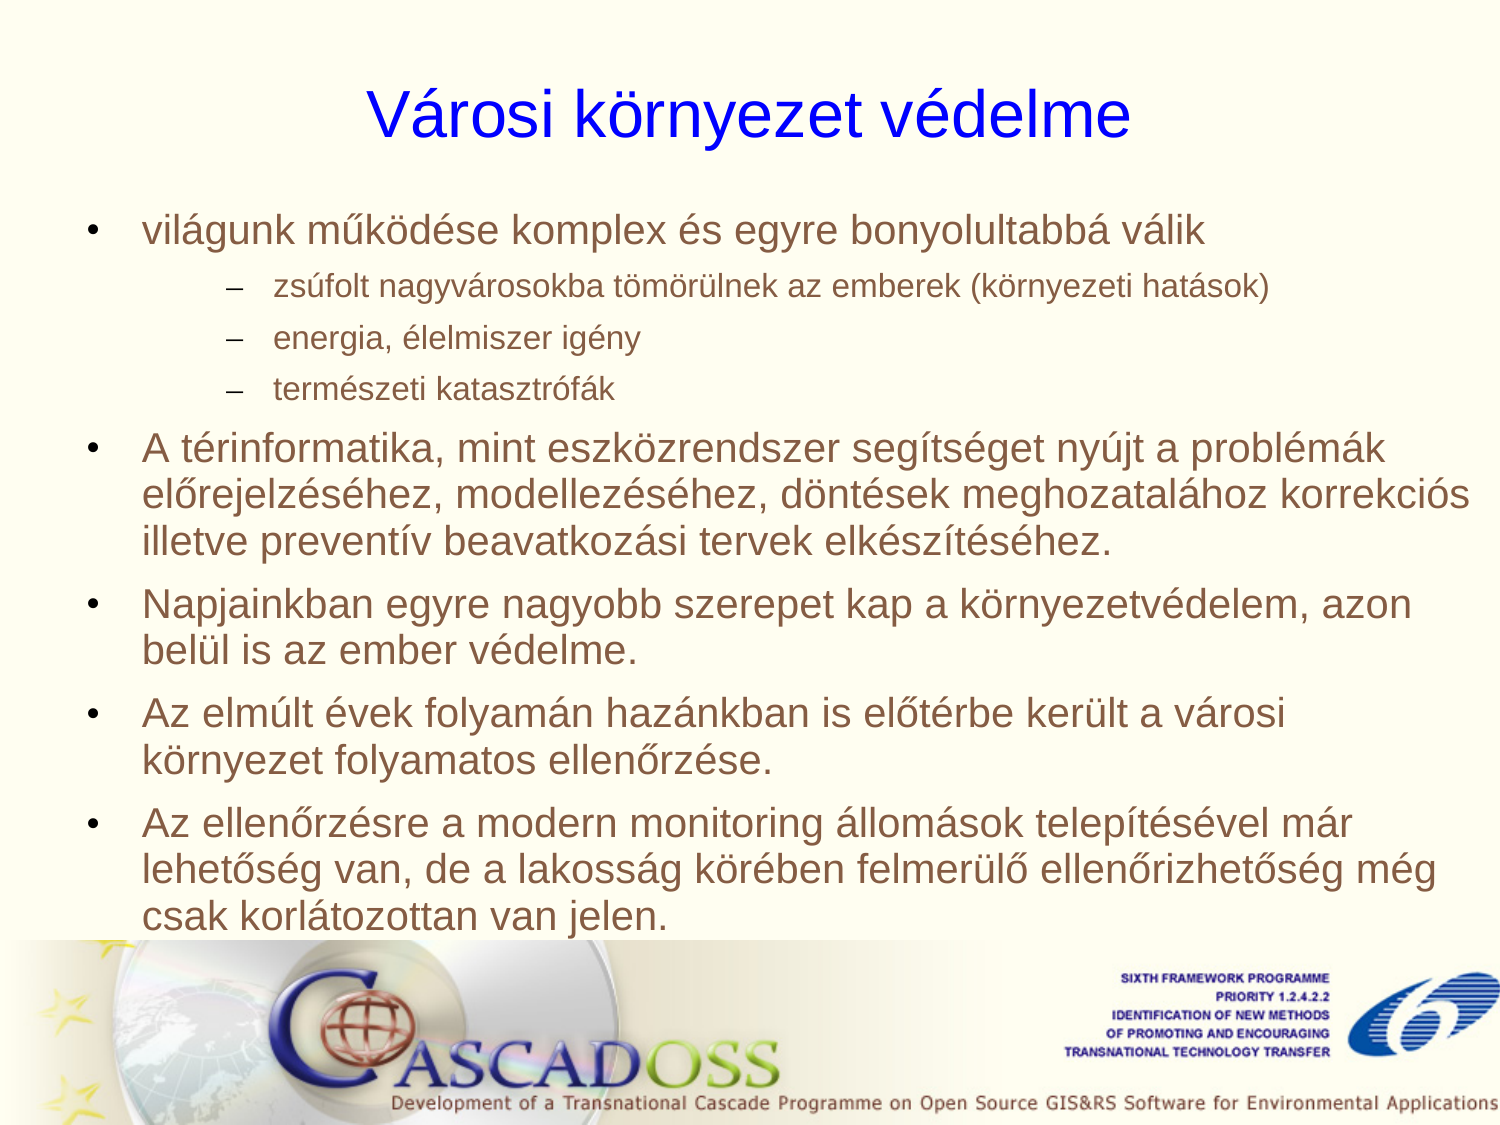

# Városi környezet védelme
világunk működése komplex és egyre bonyolultabbá válik
zsúfolt nagyvárosokba tömörülnek az emberek (környezeti hatások)
energia, élelmiszer igény
természeti katasztrófák
A térinformatika, mint eszközrendszer segítséget nyújt a problémák előrejelzéséhez, modellezéséhez, döntések meghozatalához korrekciós illetve preventív beavatkozási tervek elkészítéséhez.
Napjainkban egyre nagyobb szerepet kap a környezetvédelem, azon belül is az ember védelme.
Az elmúlt évek folyamán hazánkban is előtérbe került a városi környezet folyamatos ellenőrzése.
Az ellenőrzésre a modern monitoring állomások telepítésével már lehetőség van, de a lakosság körében felmerülő ellenőrizhetőség még csak korlátozottan van jelen.